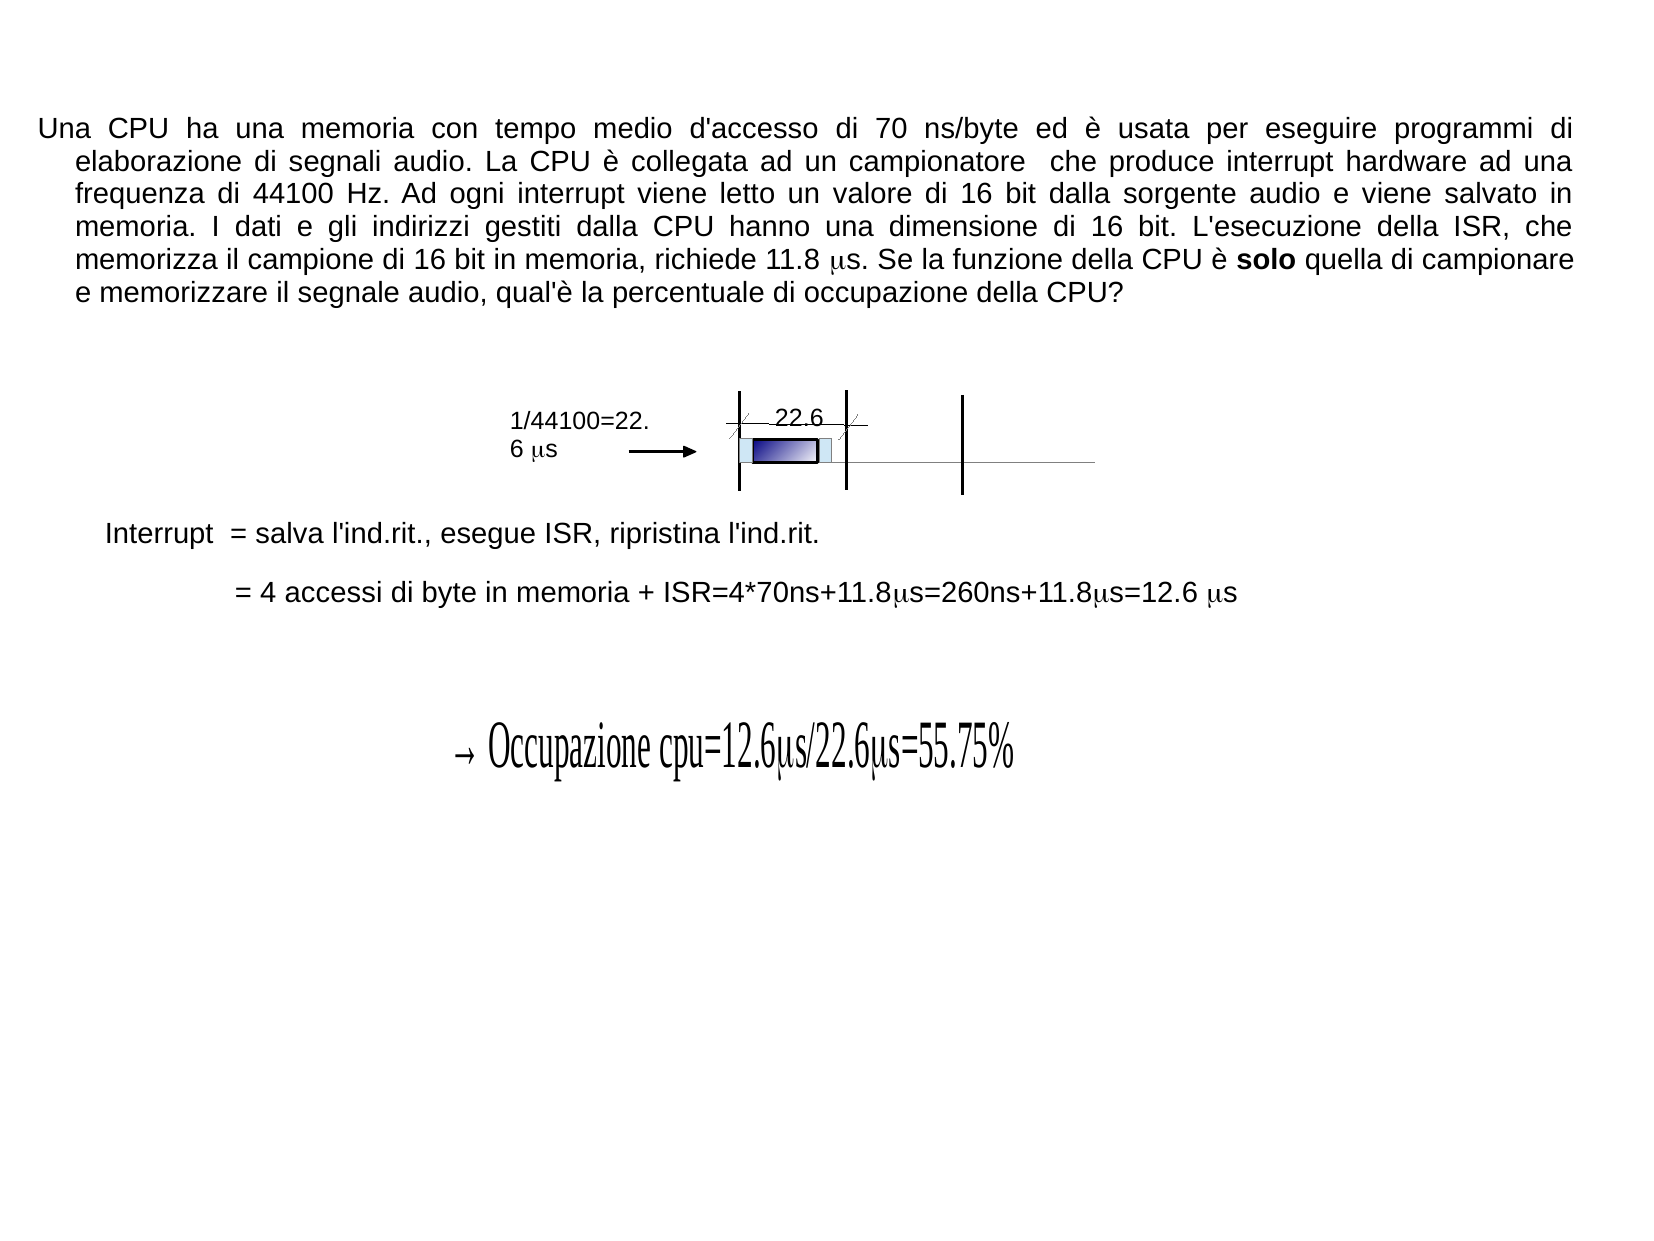

# Una CPU ha una memoria con tempo medio d'accesso di 70 ns/byte ed è usata per eseguire programmi di elaborazione di segnali audio. La CPU è collegata ad un campionatore che produce interrupt hardware ad una frequenza di 44100 Hz. Ad ogni interrupt viene letto un valore di 16 bit dalla sorgente audio e viene salvato in memoria. I dati e gli indirizzi gestiti dalla CPU hanno una dimensione di 16 bit. L'esecuzione della ISR, che memorizza il campione di 16 bit in memoria, richiede 11.8 ms. Se la funzione della CPU è solo quella di campionare e memorizzare il segnale audio, qual'è la percentuale di occupazione della CPU?
22.6 ms
1/44100=22.6 ms
Interrupt = salva l'ind.rit., esegue ISR, ripristina l'ind.rit.
= 4 accessi di byte in memoria + ISR=4*70ns+11.8ms=260ns+11.8ms=12.6 ms